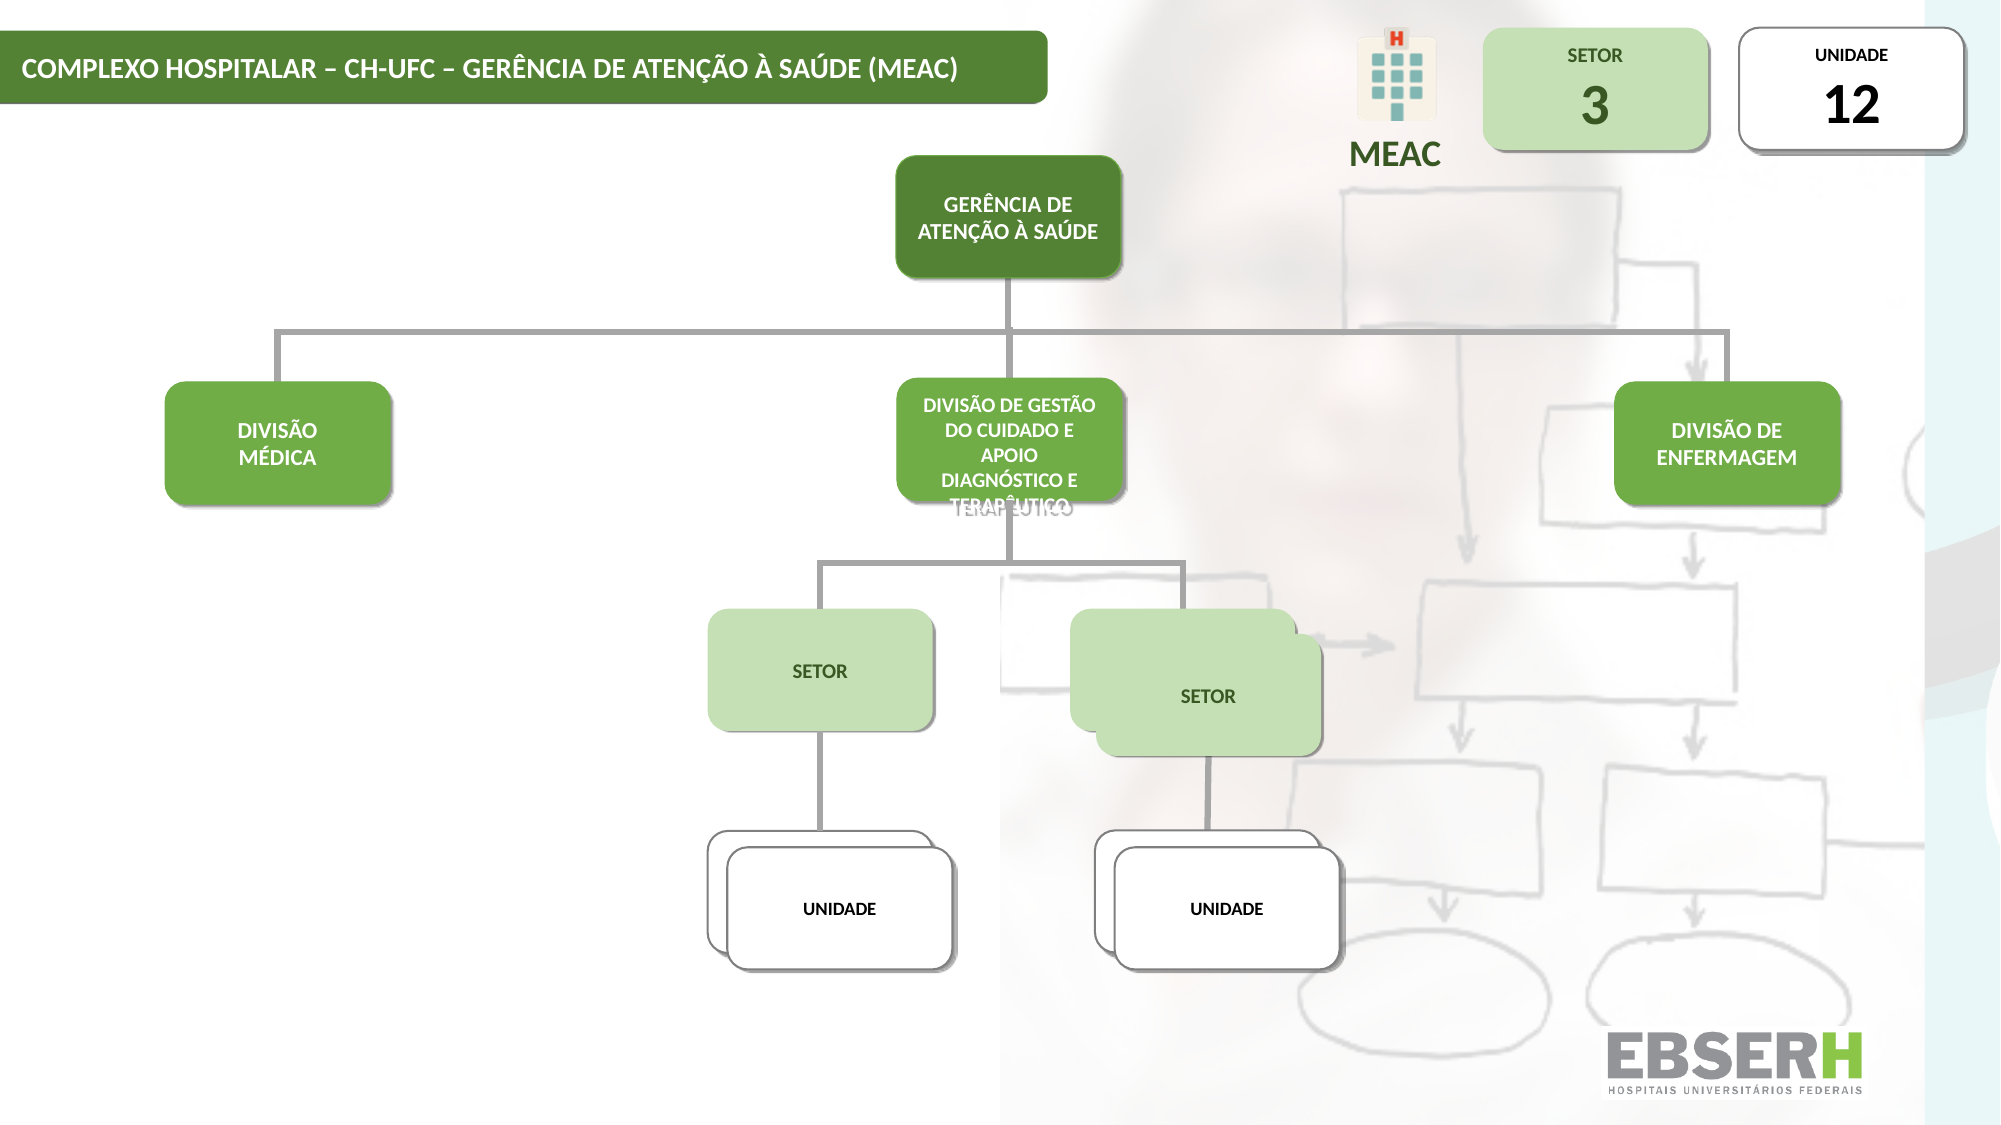

SETOR
3
UNIDADE
12
 COMPLEXO HOSPITALAR – CH-UFC – GERÊNCIA DE ATENÇÃO À SAÚDE (MEAC)
MEAC
GERÊNCIA DE ATENÇÃO À SAÚDE
DIVISÃO DE GESTÃO DO CUIDADO E APOIO DIAGNÓSTICO E TERAPÊUTICO
DIVISÃO
MÉDICA
DIVISÃO DE ENFERMAGEM
SETOR
SETOR
UNIDADE
UNIDADE